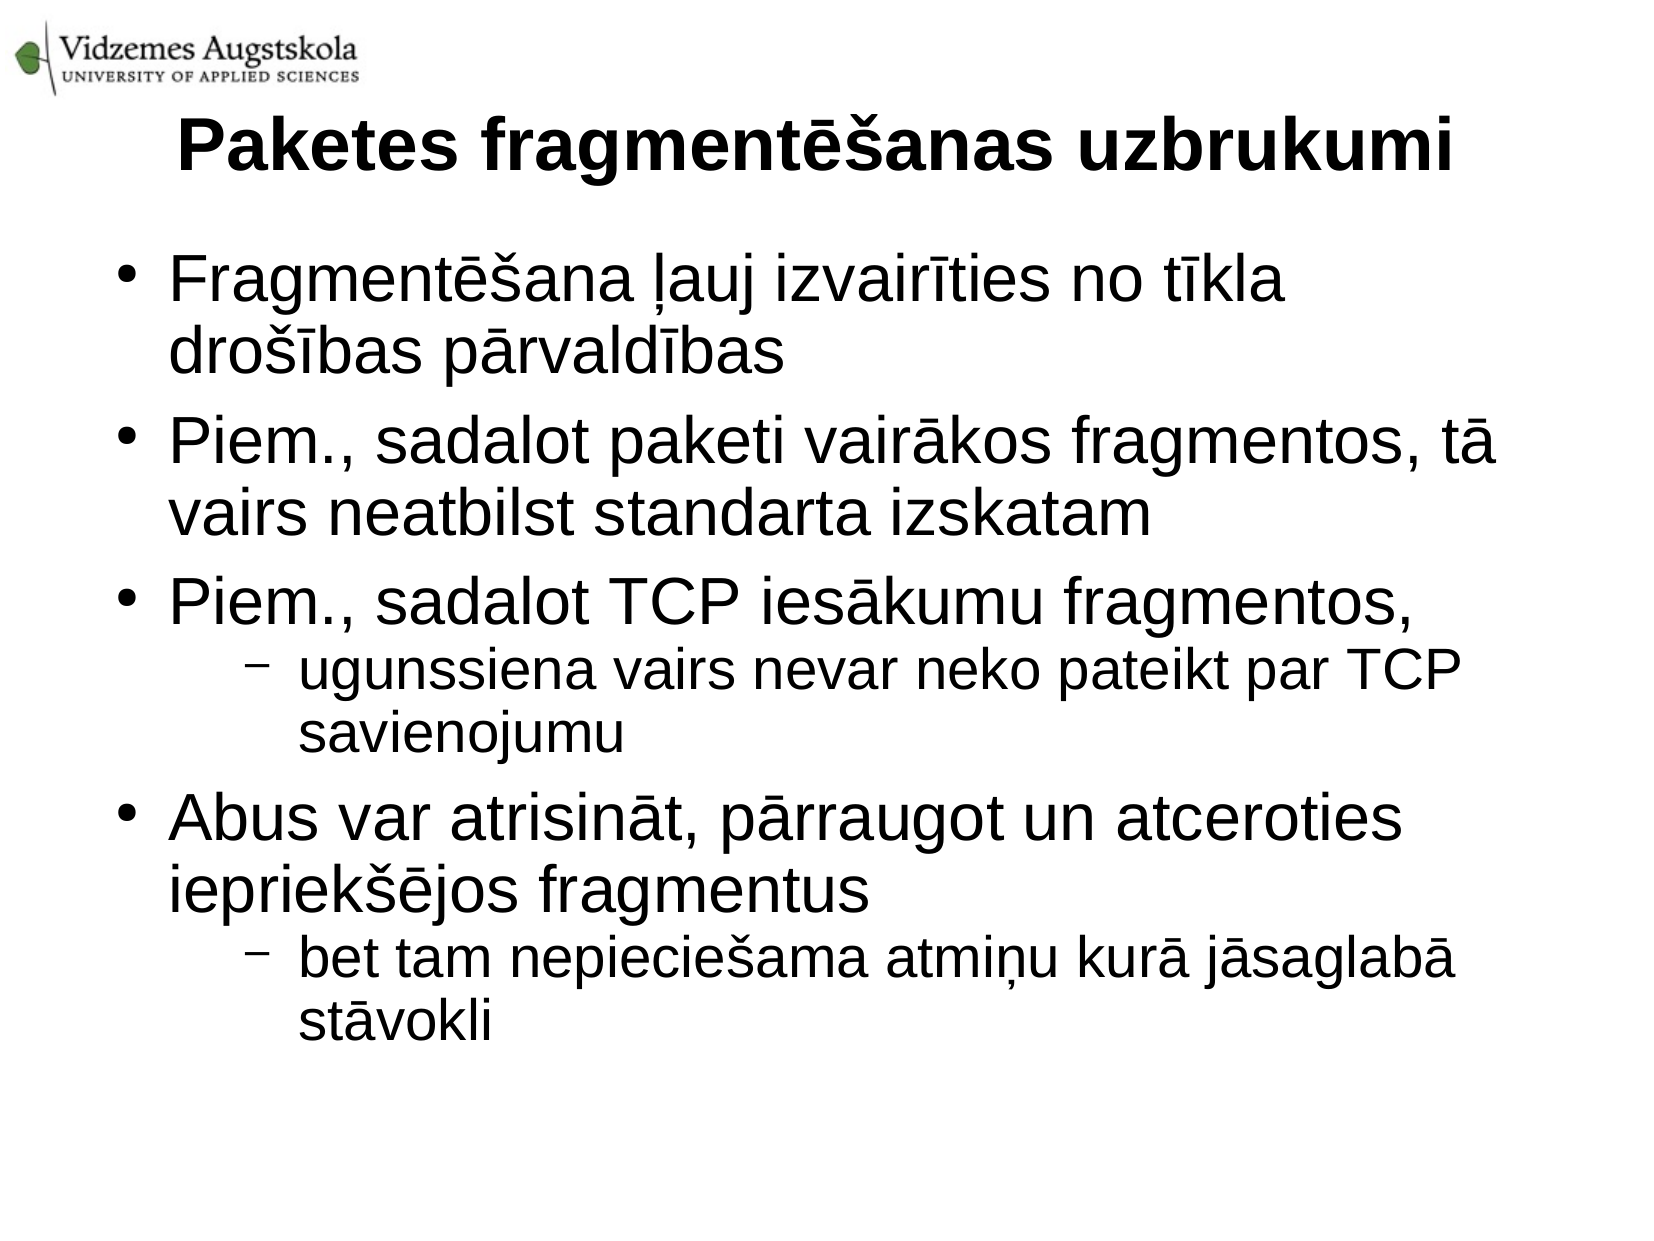

Paketes fragmentēšanas uzbrukumi
# Fragmentēšana ļauj izvairīties no tīkla drošības pārvaldības
Piem., sadalot paketi vairākos fragmentos, tā vairs neatbilst standarta izskatam
Piem., sadalot TCP iesākumu fragmentos,
ugunssiena vairs nevar neko pateikt par TCP savienojumu
Abus var atrisināt, pārraugot un atceroties iepriekšējos fragmentus
bet tam nepieciešama atmiņu kurā jāsaglabā stāvokli